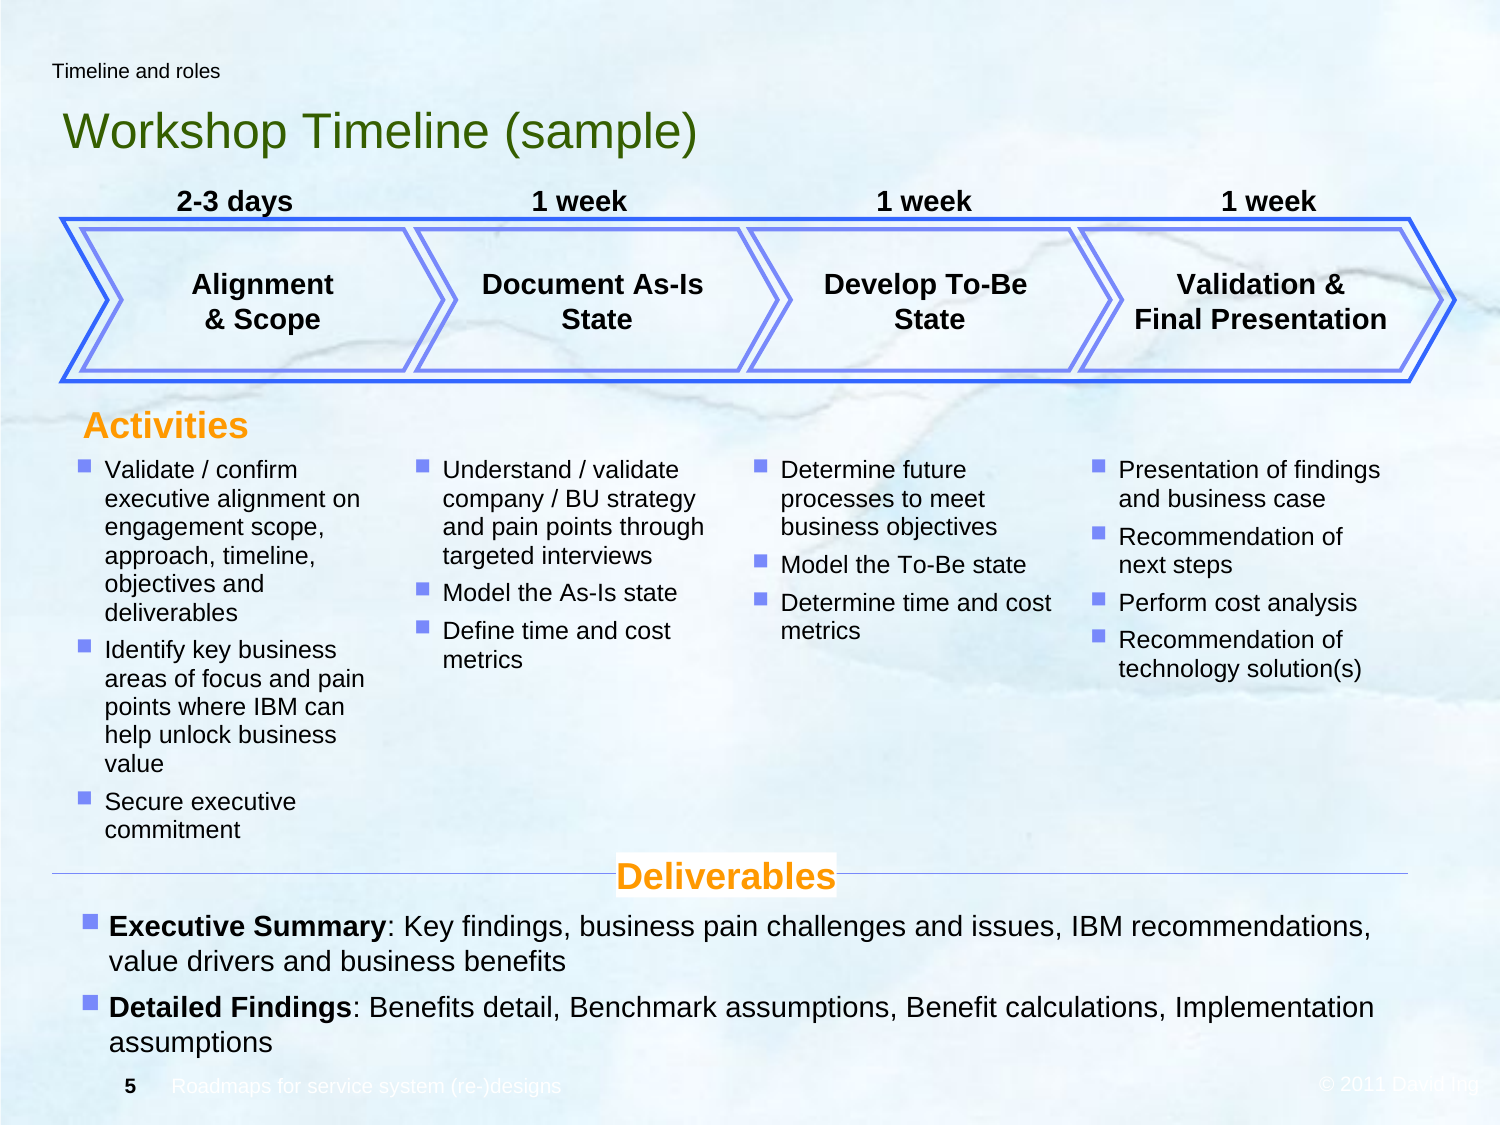

Timeline and roles
# Workshop Timeline (sample)
2-3 days
1 week
1 week
1 week
Alignment
& Scope
Document As-Is
State
Develop To-Be
State
Validation &
Final Presentation
Activities
Validate / confirm executive alignment on engagement scope, approach, timeline, objectives and deliverables
Identify key business areas of focus and pain points where IBM can help unlock business value
Secure executive commitment
Understand / validate company / BU strategy and pain points through targeted interviews
Model the As-Is state
Define time and cost metrics
Determine future processes to meet business objectives
Model the To-Be state
Determine time and cost metrics
Presentation of findings and business case
Recommendation of next steps
Perform cost analysis
Recommendation of technology solution(s)
Deliverables
Executive Summary: Key findings, business pain challenges and issues, IBM recommendations, value drivers and business benefits
Detailed Findings: Benefits detail, Benchmark assumptions, Benefit calculations, Implementation assumptions
5
Roadmaps for service system (re-)designs